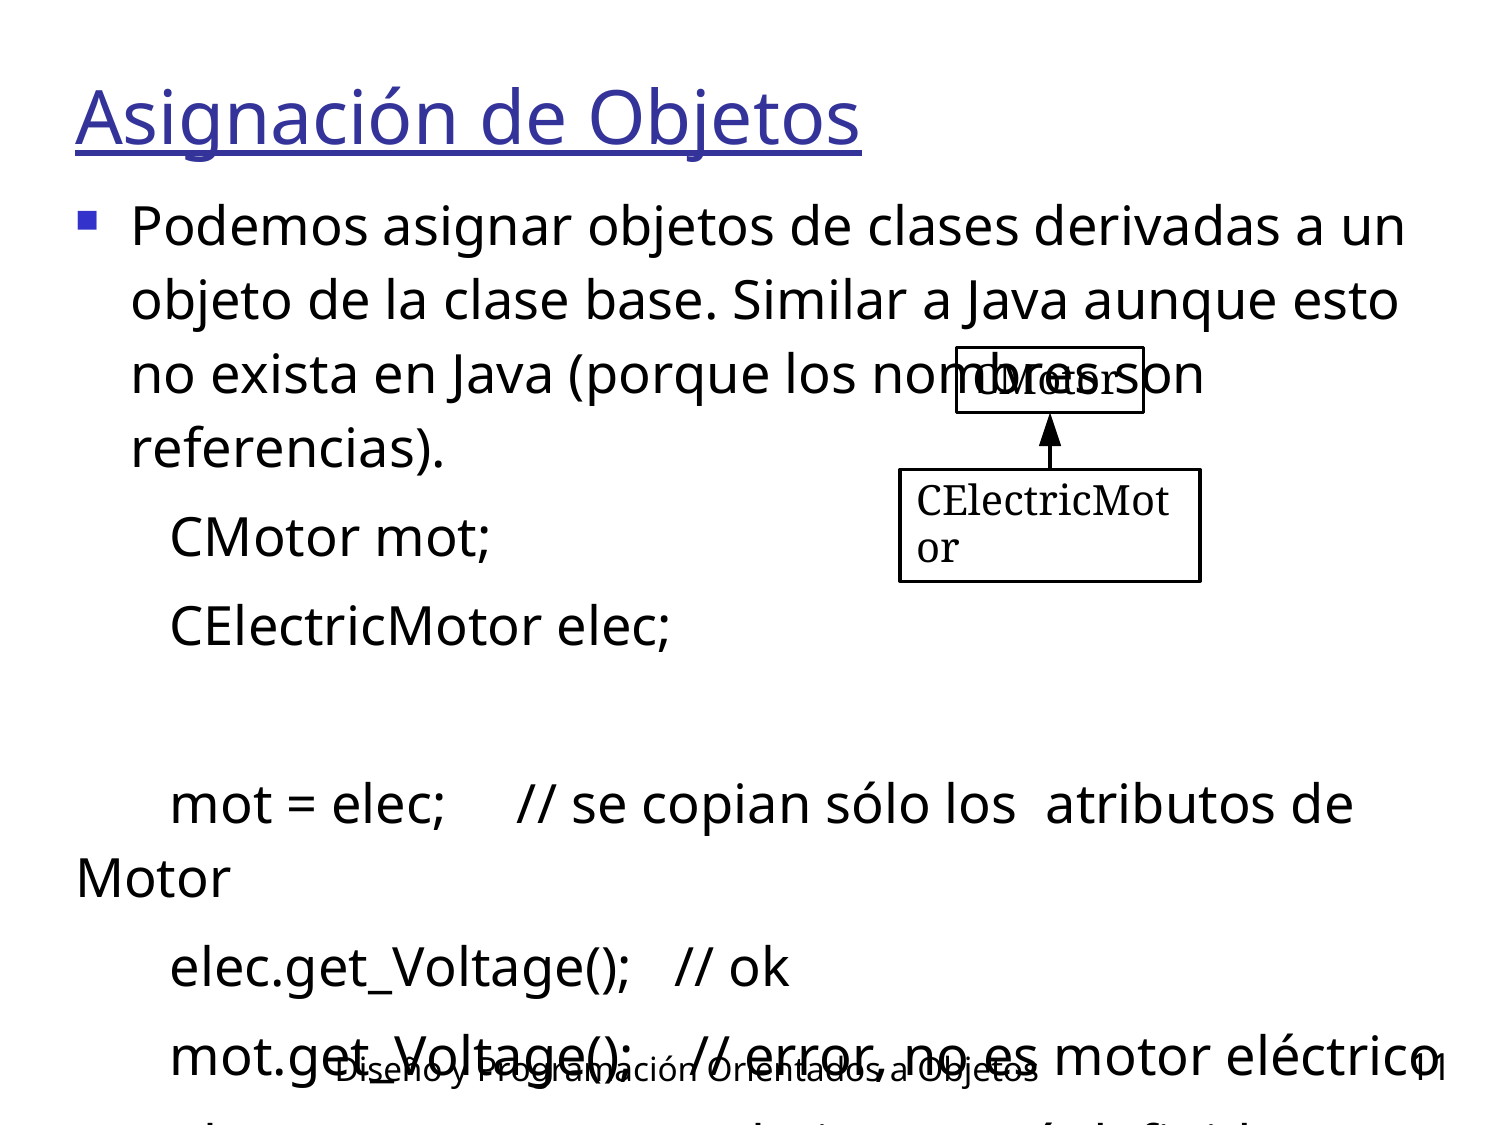

# Asignación de Objetos
Podemos asignar objetos de clases derivadas a un objeto de la clase base. Similar a Java aunque esto no exista en Java (porque los nombres son referencias).
 		CMotor mot;
 		CElectricMotor elec;
 		mot = elec; // se copian sólo los atributos de Motor
 	elec.get_Voltage(); // ok
 		mot.get_Voltage(); // error, no es motor eléctrico
 Elec = mot; // error, voltaje no está definido
CMotor
CElectricMotor
Diseño y Programación Orientados a Objetos
11